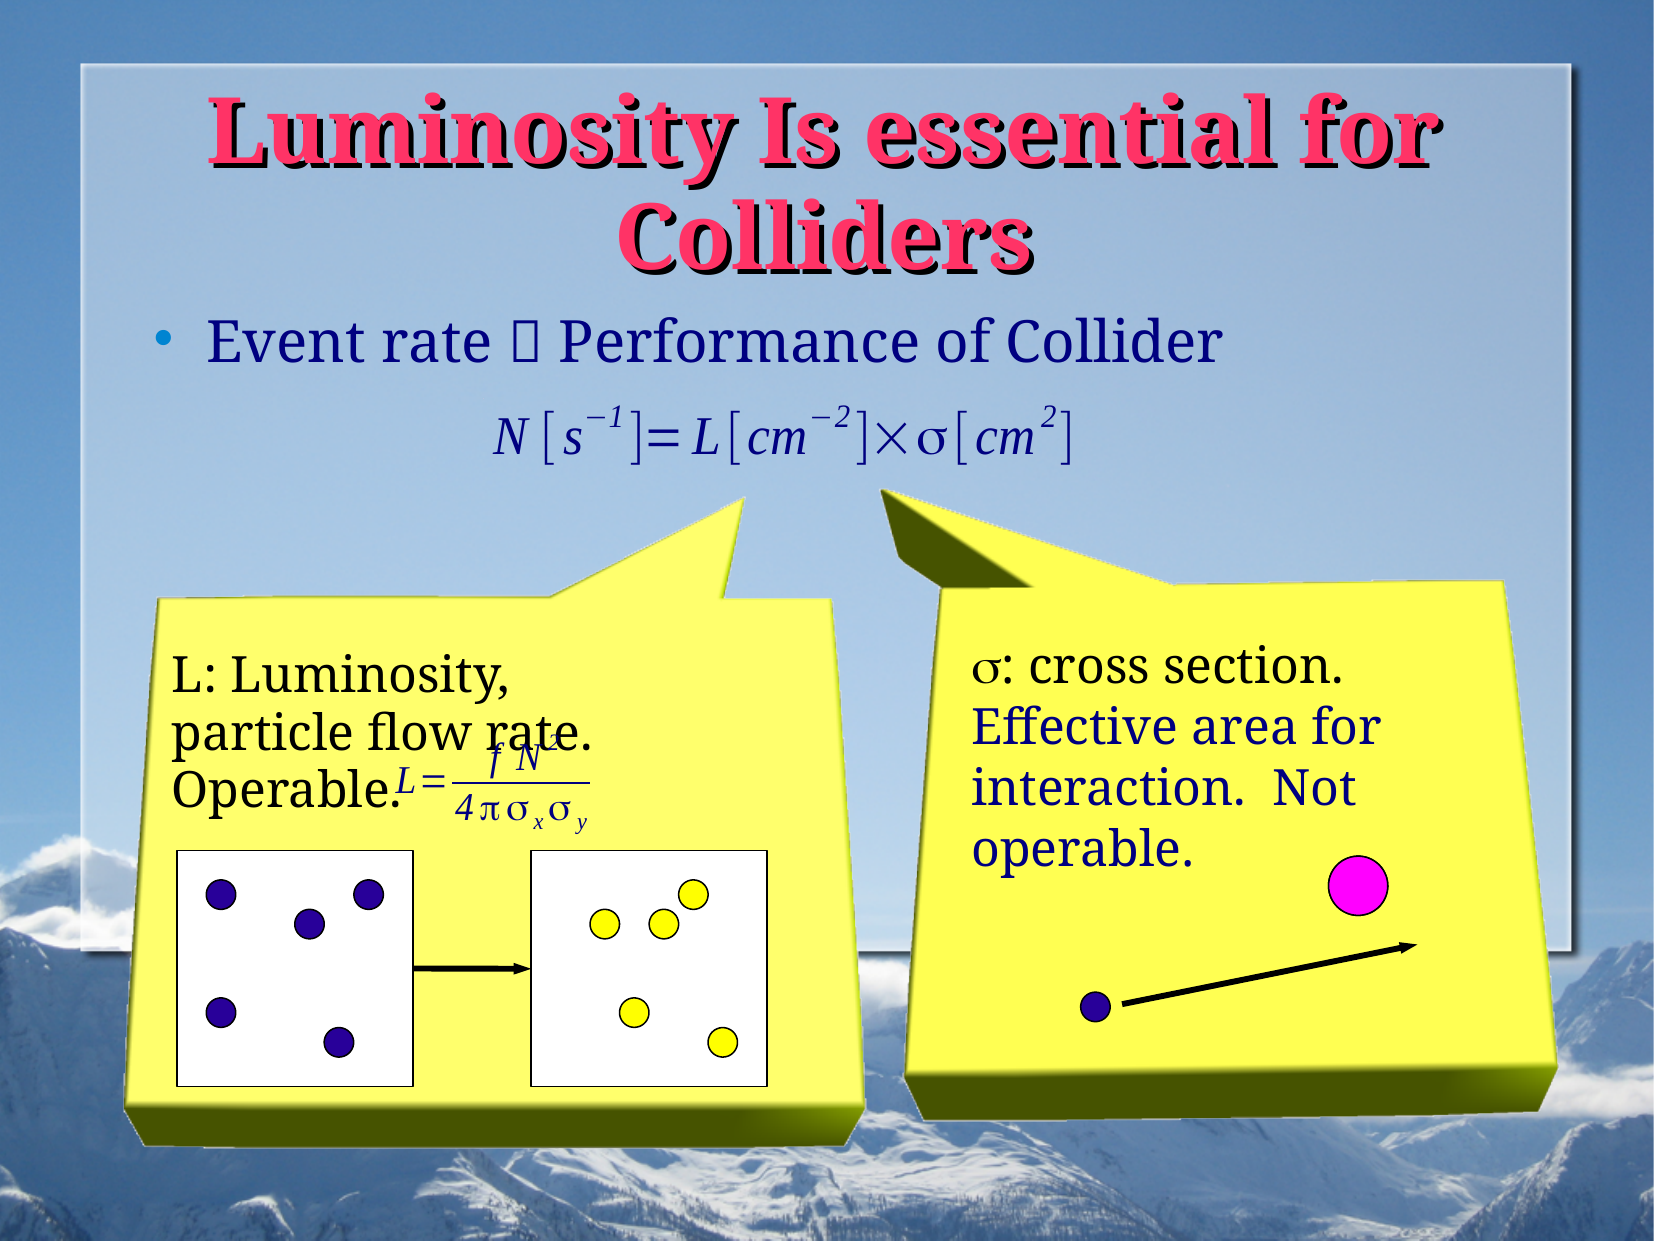

# Luminosity Is essential for Colliders
Event rate ＝ Performance of Collider
s: cross section. Effective area for interaction. Not operable.
L: Luminosity, particle flow rate.
Operable.